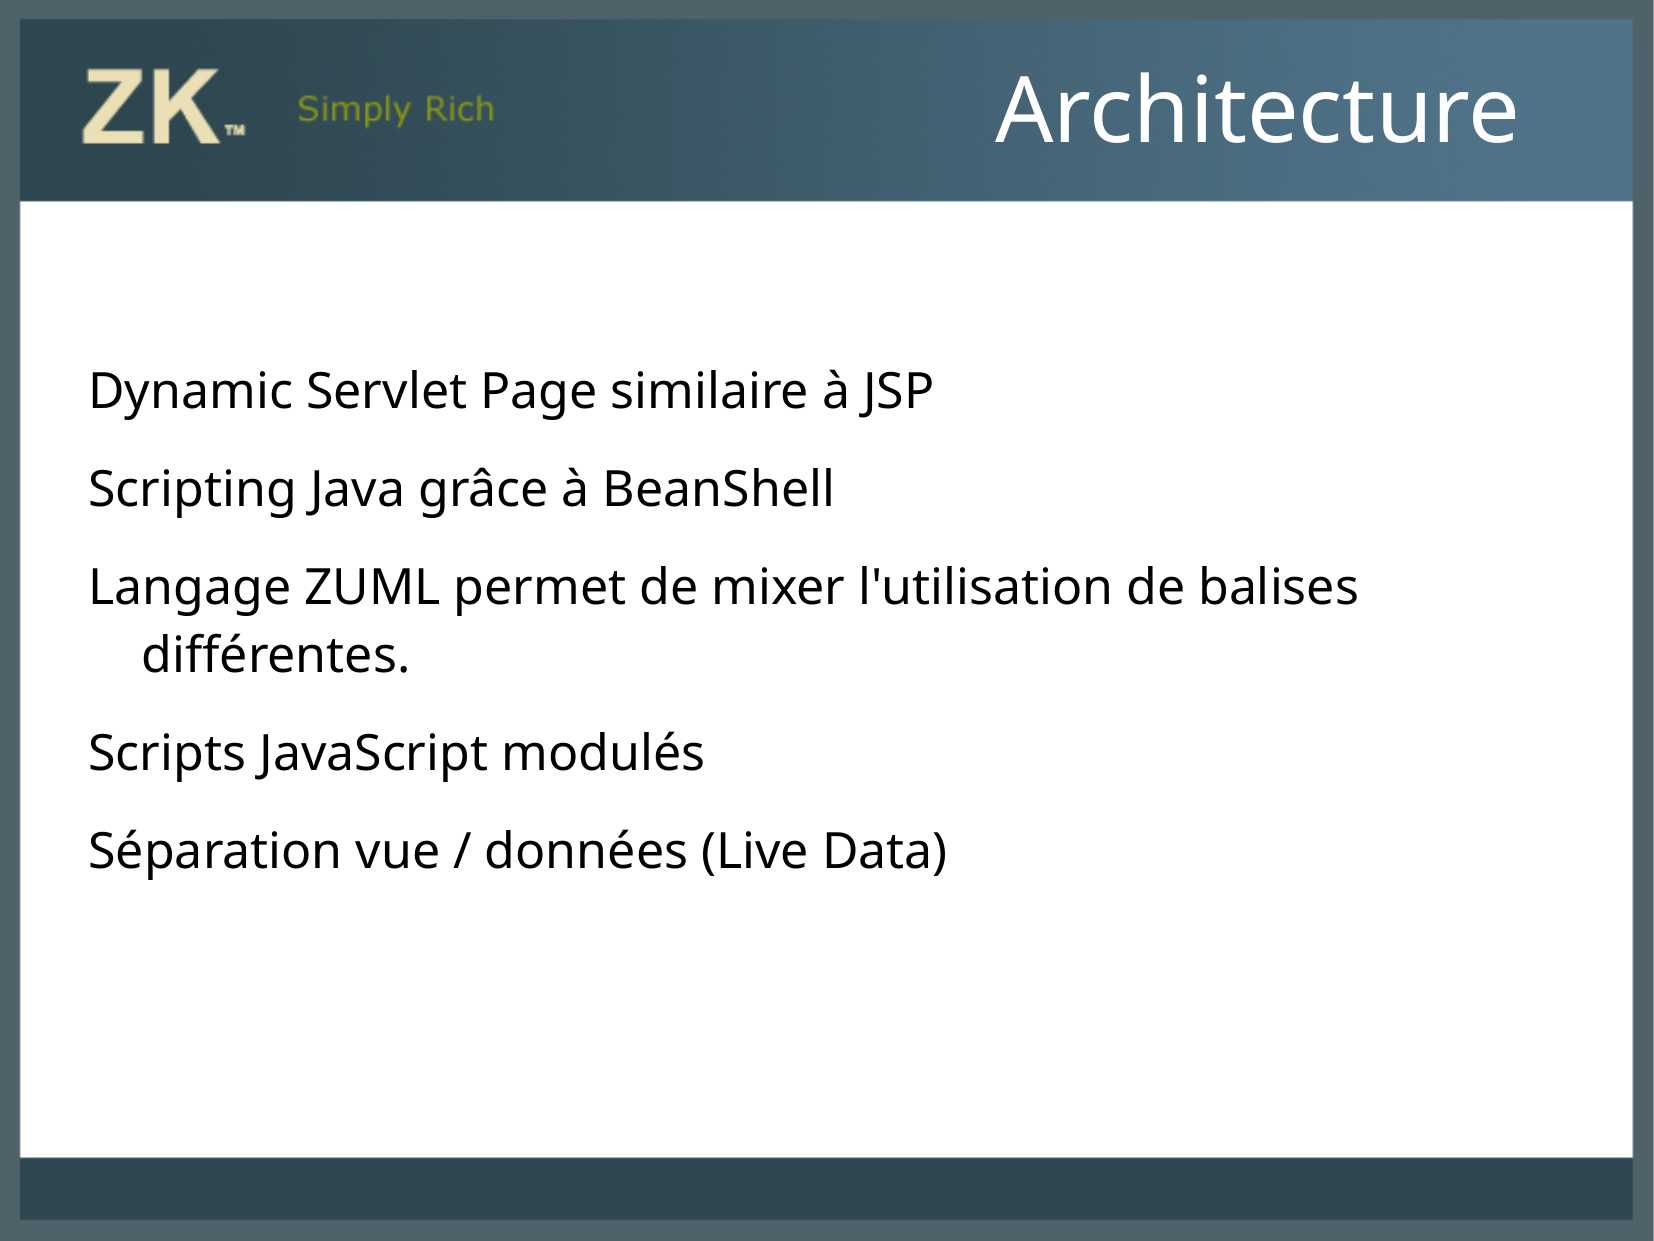

Architecture
# Dynamic Servlet Page similaire à JSP
Scripting Java grâce à BeanShell
Langage ZUML permet de mixer l'utilisation de balises différentes.
Scripts JavaScript modulés
Séparation vue / données (Live Data)